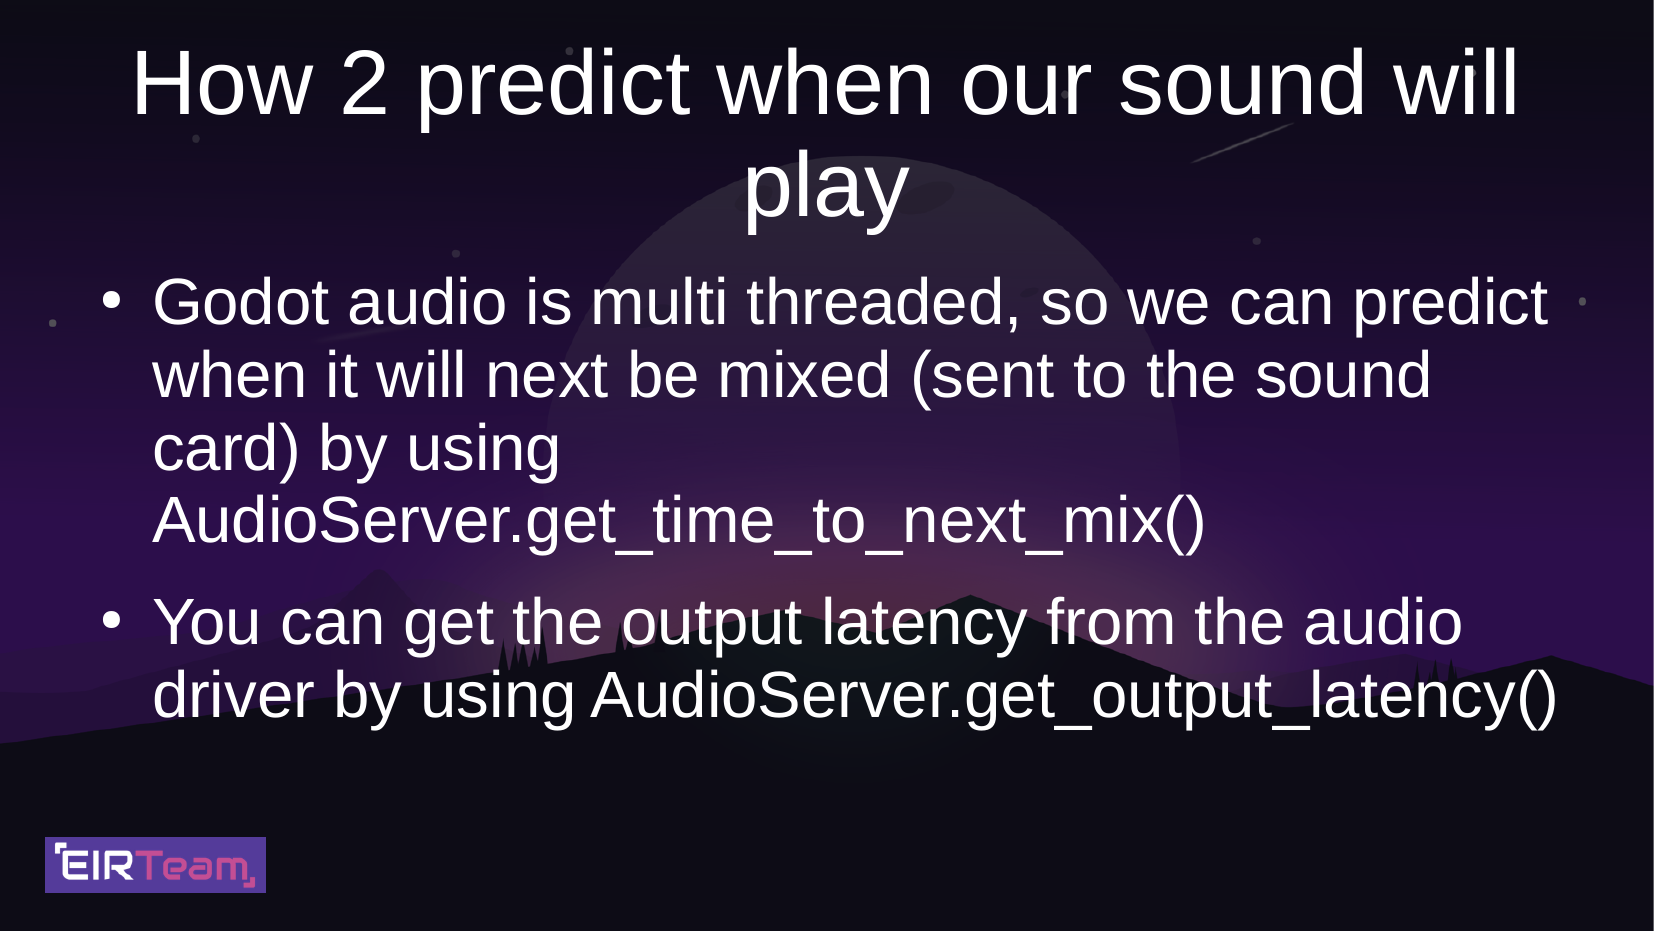

# How 2 predict when our sound will play
Godot audio is multi threaded, so we can predict when it will next be mixed (sent to the sound card) by using AudioServer.get_time_to_next_mix()
You can get the output latency from the audio driver by using AudioServer.get_output_latency()